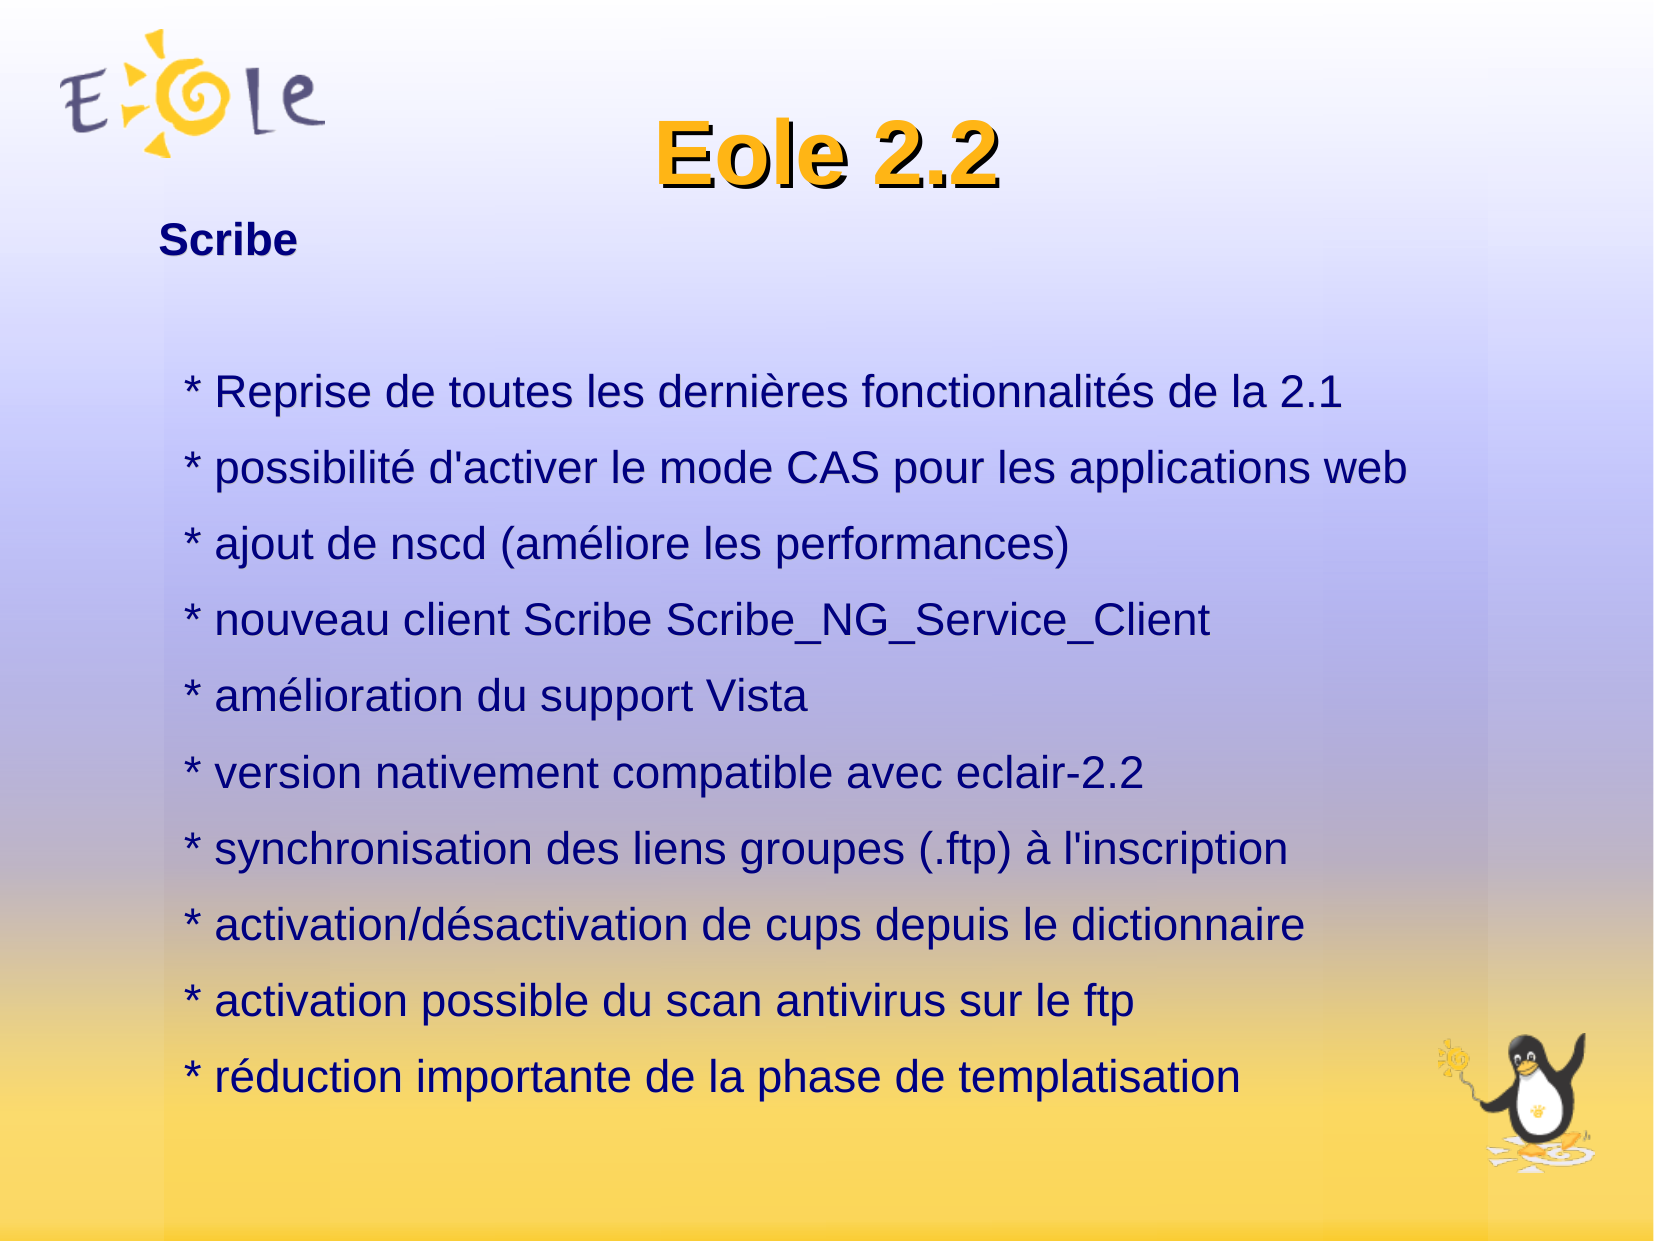

# Eole 2.2
 Scribe
 * Reprise de toutes les dernières fonctionnalités de la 2.1
 * possibilité d'activer le mode CAS pour les applications web
 * ajout de nscd (améliore les performances)
 * nouveau client Scribe Scribe_NG_Service_Client
 * amélioration du support Vista
 * version nativement compatible avec eclair-2.2
 * synchronisation des liens groupes (.ftp) à l'inscription
 * activation/désactivation de cups depuis le dictionnaire
 * activation possible du scan antivirus sur le ftp
 * réduction importante de la phase de templatisation